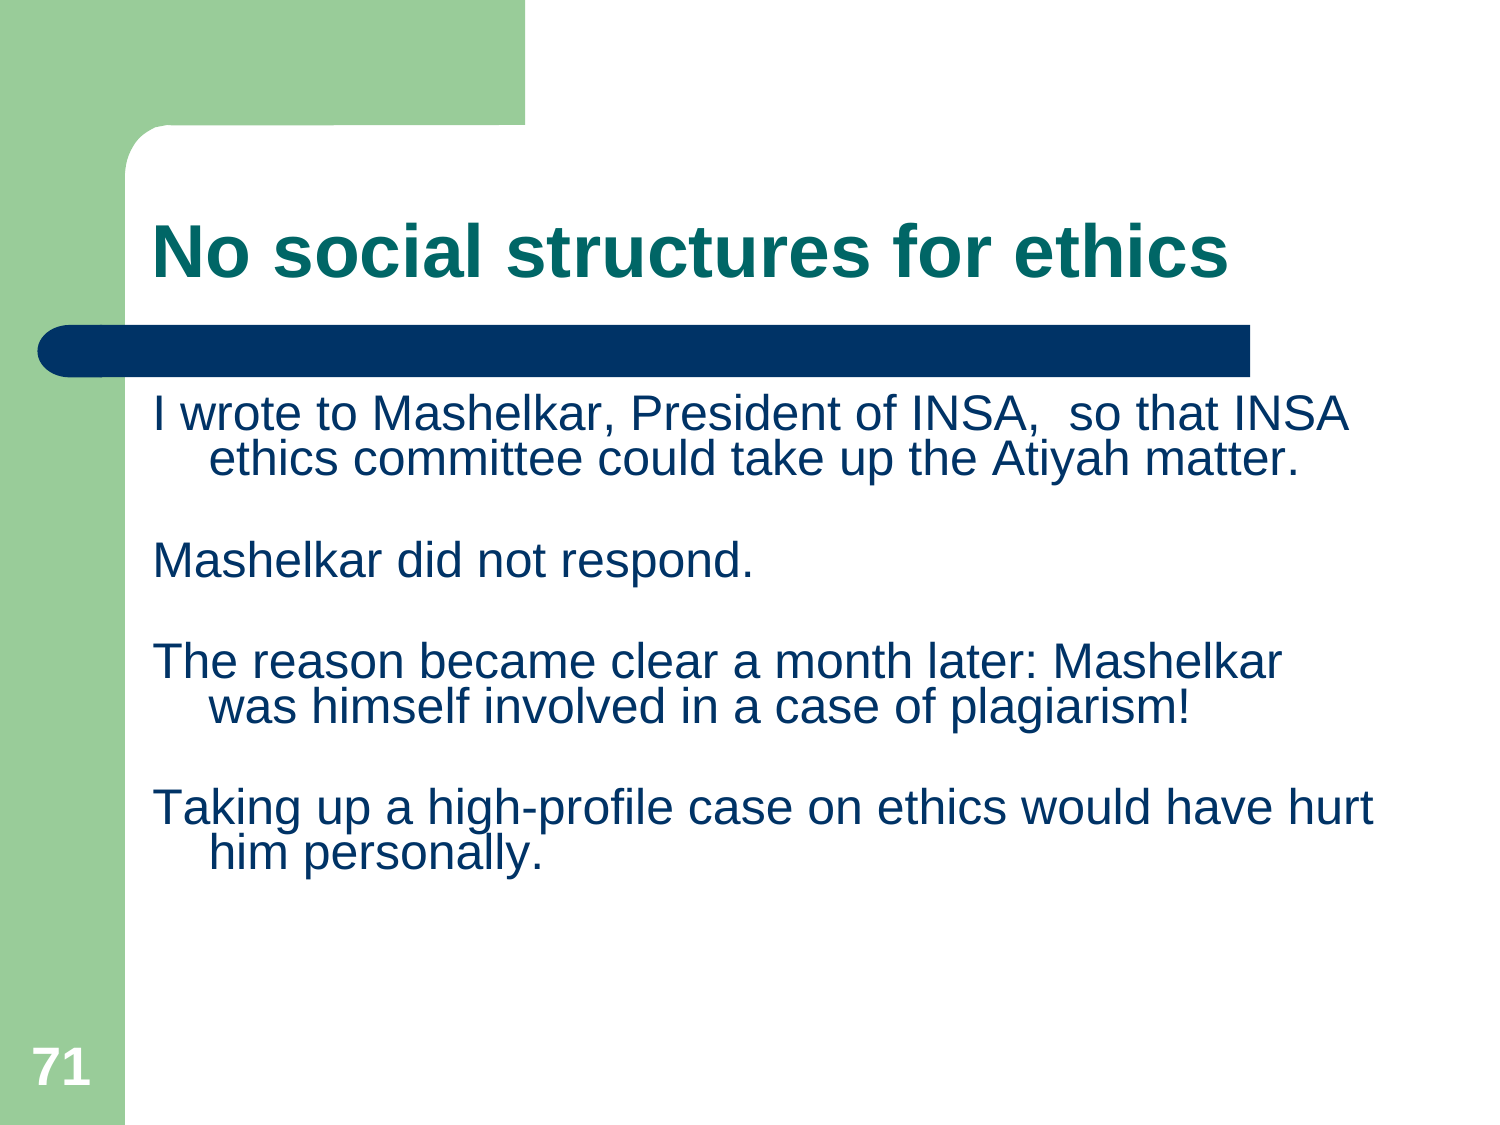

# No social structures for ethics
I wrote to Mashelkar, President of INSA, so that INSA ethics committee could take up the Atiyah matter.
Mashelkar did not respond.
The reason became clear a month later: Mashelkar was himself involved in a case of plagiarism!
Taking up a high-profile case on ethics would have hurt him personally.
71